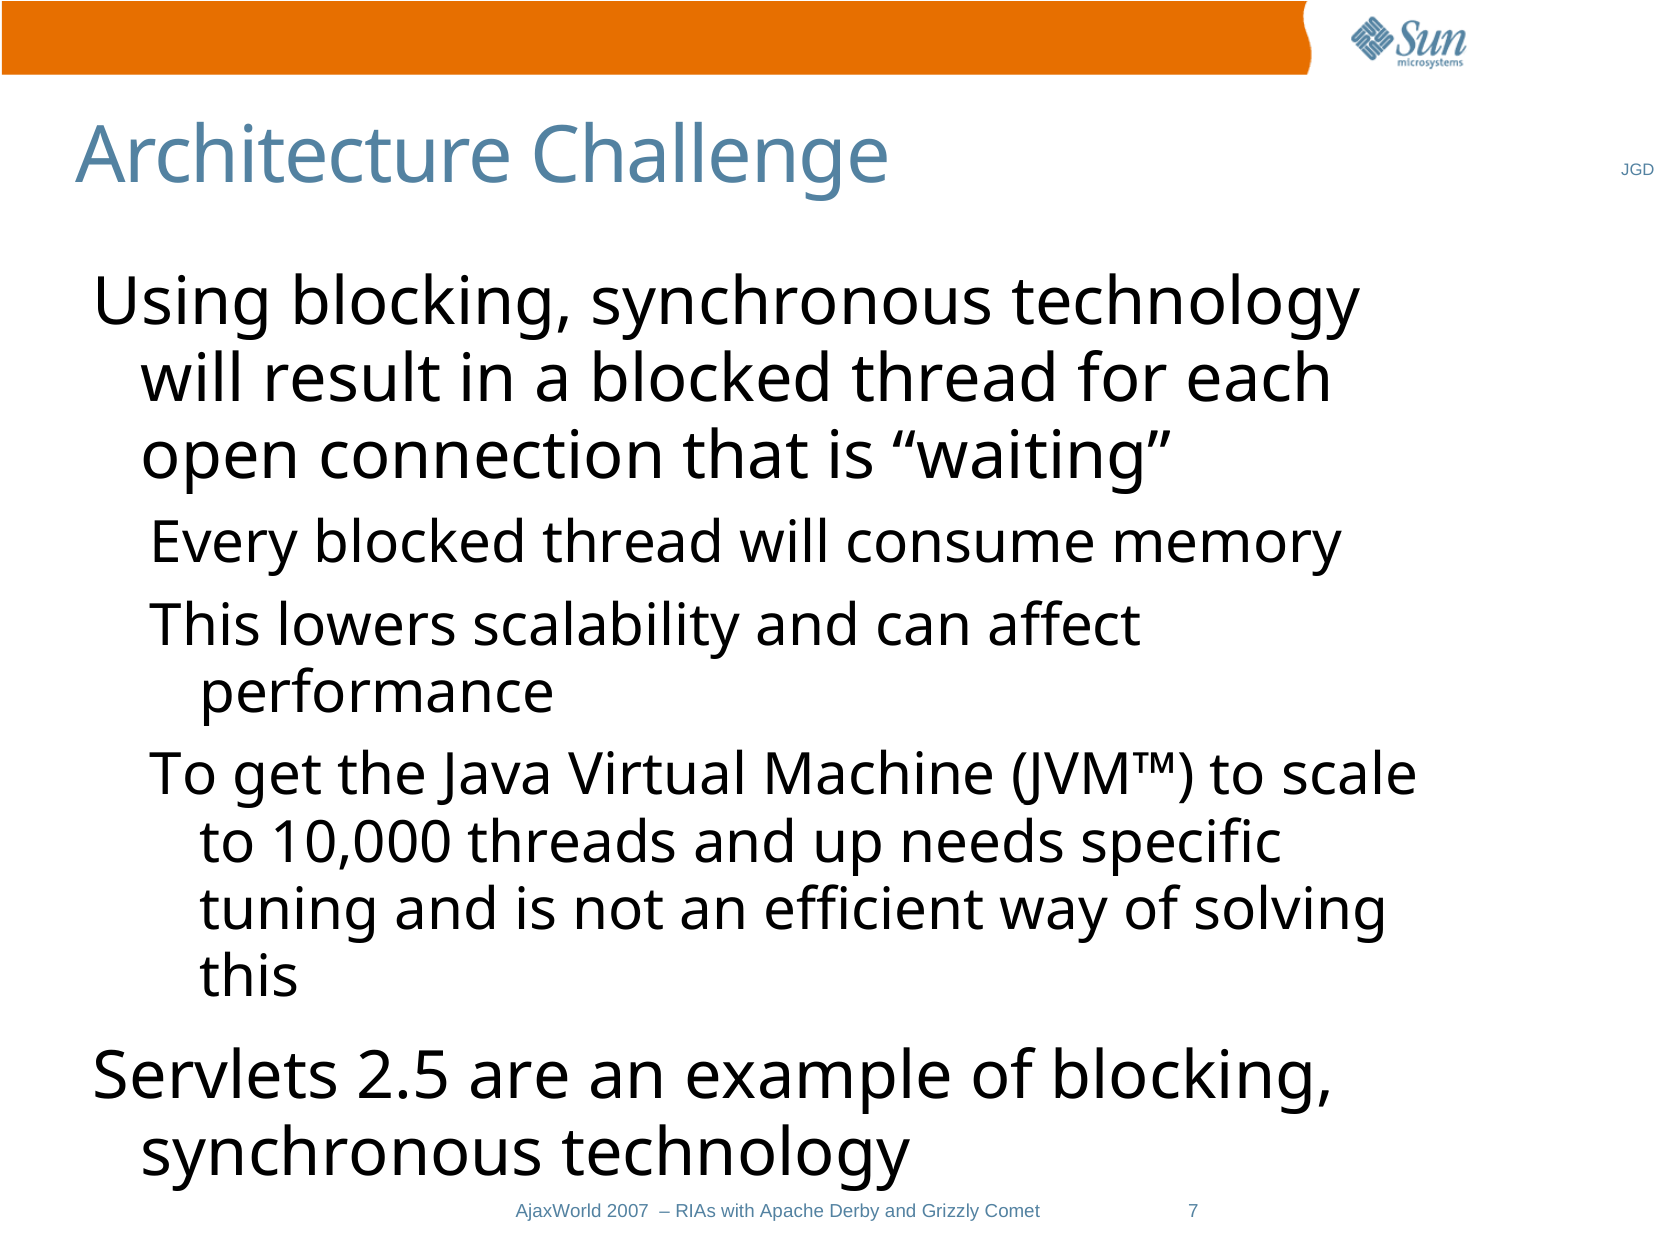

# Architecture Challenge
Using blocking, synchronous technology will result in a blocked thread for each open connection that is “waiting”
Every blocked thread will consume memory
This lowers scalability and can affect performance
To get the Java Virtual Machine (JVM™) to scale to 10,000 threads and up needs specific tuning and is not an efficient way of solving this
Servlets 2.5 are an example of blocking, synchronous technology